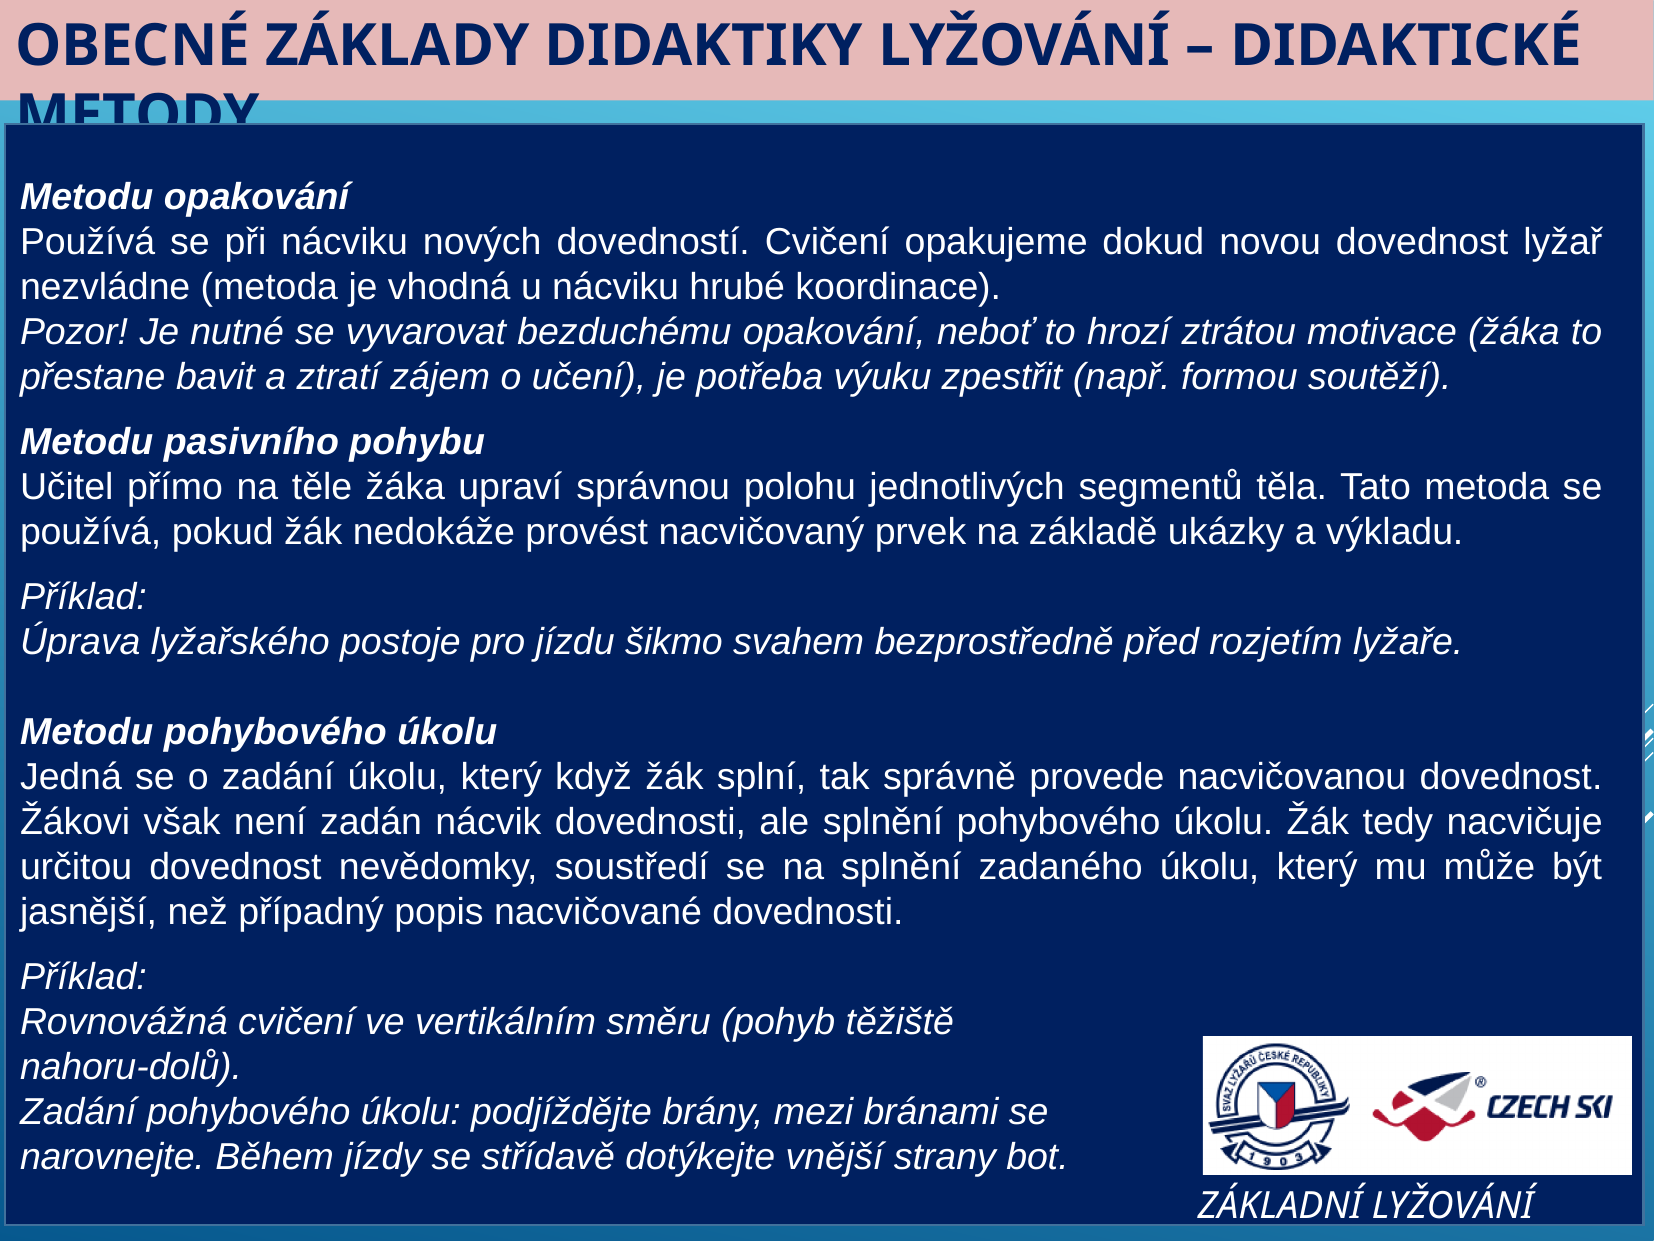

# Obecné základy didaktiky lyžování – didaktické metody
Metodu opakování
Používá se při nácviku nových dovedností. Cvičení opakujeme dokud novou dovednost lyžař nezvládne (metoda je vhodná u nácviku hrubé koordinace).
Pozor! Je nutné se vyvarovat bezduchému opakování, neboť to hrozí ztrátou motivace (žáka to přestane bavit a ztratí zájem o učení), je potřeba výuku zpestřit (např. formou soutěží).
Metodu pasivního pohybu
Učitel přímo na těle žáka upraví správnou polohu jednotlivých segmentů těla. Tato metoda se používá, pokud žák nedokáže provést nacvičovaný prvek na základě ukázky a výkladu.
Příklad:
Úprava lyžařského postoje pro jízdu šikmo svahem bezprostředně před rozjetím lyžaře.
Metodu pohybového úkolu
Jedná se o zadání úkolu, který když žák splní, tak správně provede nacvičovanou dovednost. Žákovi však není zadán nácvik dovednosti, ale splnění pohybového úkolu. Žák tedy nacvičuje určitou dovednost nevědomky, soustředí se na splnění zadaného úkolu, který mu může být jasnější, než případný popis nacvičované dovednosti.
Příklad:
Rovnovážná cvičení ve vertikálním směru (pohyb těžiště
nahoru-dolů).
Zadání pohybového úkolu: podjíždějte brány, mezi bránami se
narovnejte. Během jízdy se střídavě dotýkejte vnější strany bot.
ZÁKLADNÍ LYŽOVÁNÍ